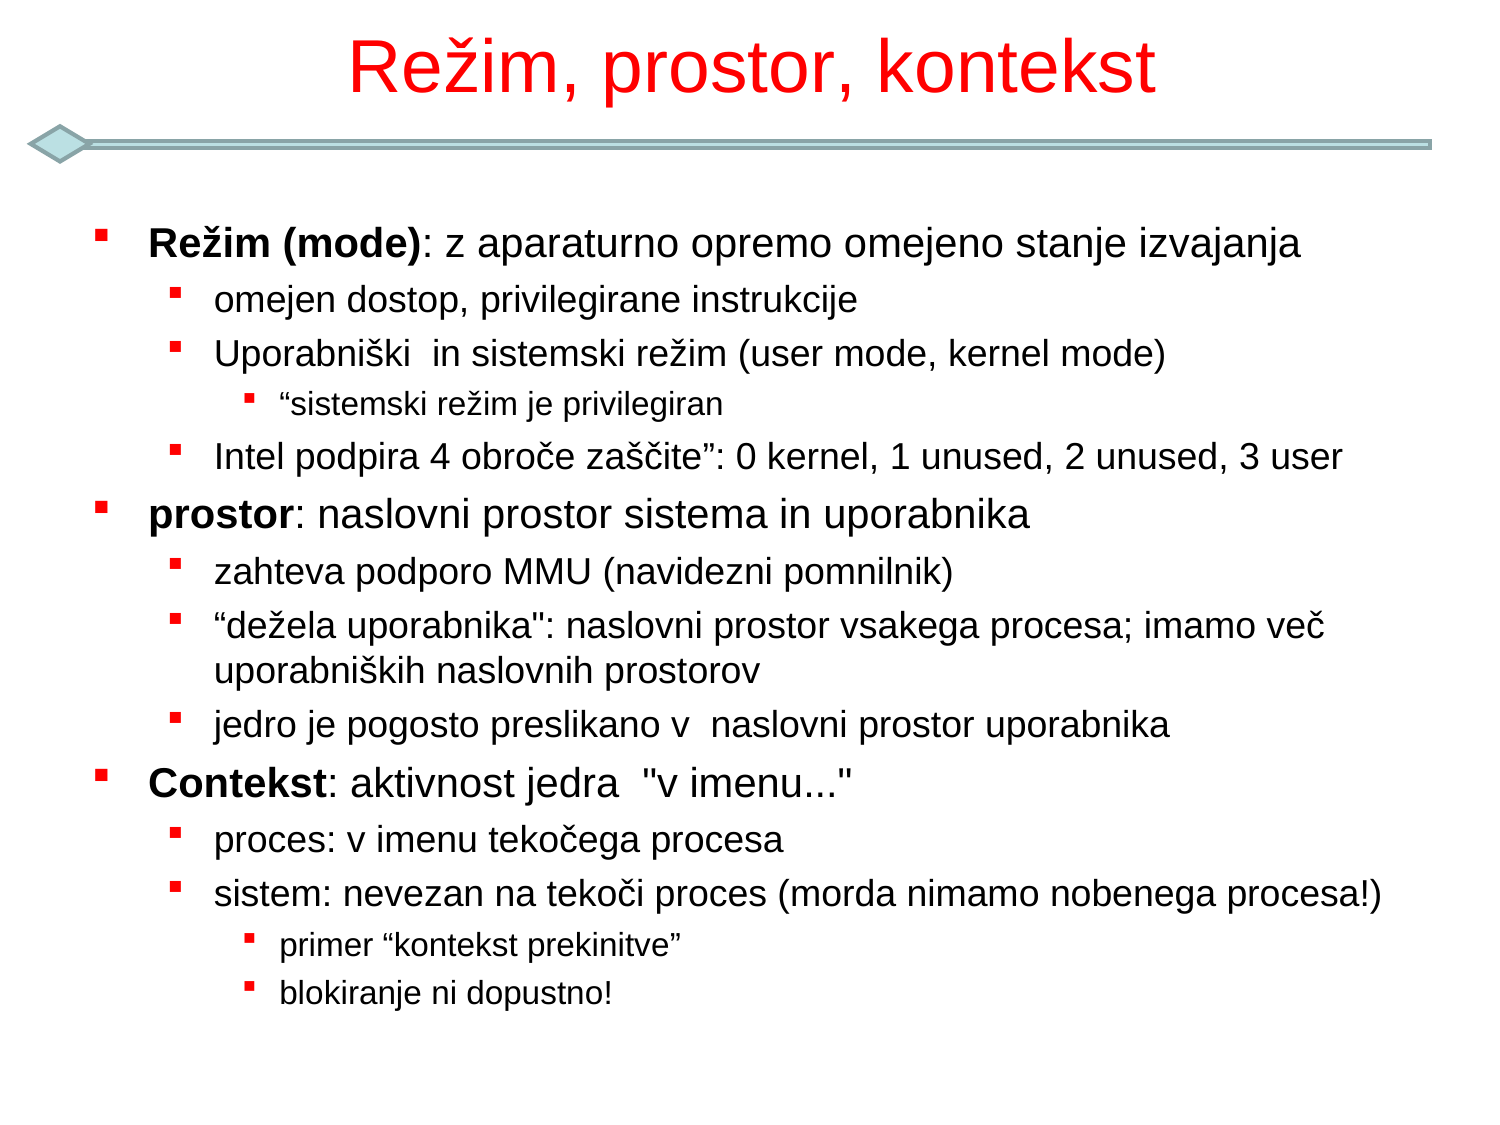

# Režim, prostor, kontekst
Režim (mode): z aparaturno opremo omejeno stanje izvajanja
omejen dostop, privilegirane instrukcije
Uporabniški in sistemski režim (user mode, kernel mode)
“sistemski režim je privilegiran
Intel podpira 4 obroče zaščite”: 0 kernel, 1 unused, 2 unused, 3 user
prostor: naslovni prostor sistema in uporabnika
zahteva podporo MMU (navidezni pomnilnik)
“dežela uporabnika": naslovni prostor vsakega procesa; imamo več uporabniških naslovnih prostorov
jedro je pogosto preslikano v naslovni prostor uporabnika
Contekst: aktivnost jedra "v imenu..."
proces: v imenu tekočega procesa
sistem: nevezan na tekoči proces (morda nimamo nobenega procesa!)
primer “kontekst prekinitve”
blokiranje ni dopustno!